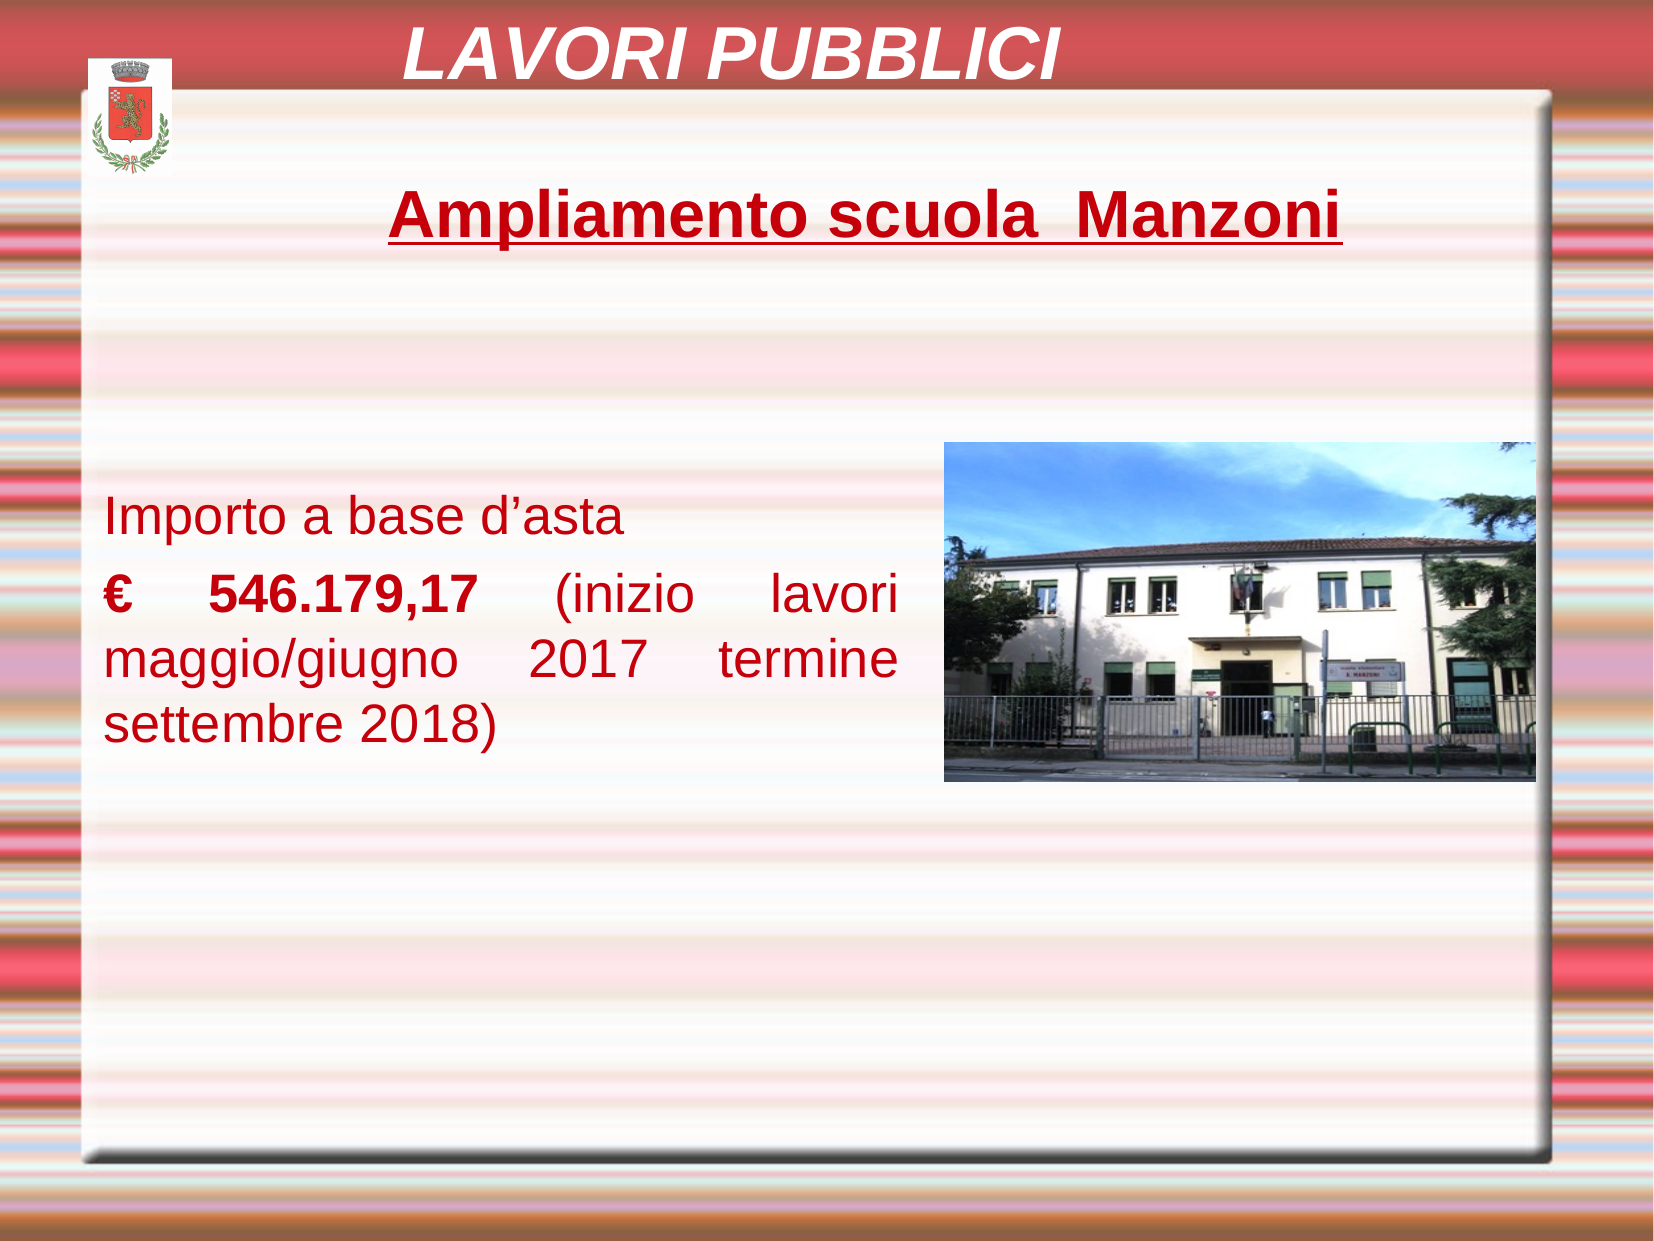

# LAVORI PUBBLICI
Ampliamento scuola Manzoni
Importo a base d’asta
€ 546.179,17 (inizio lavori maggio/giugno 2017 termine settembre 2018)